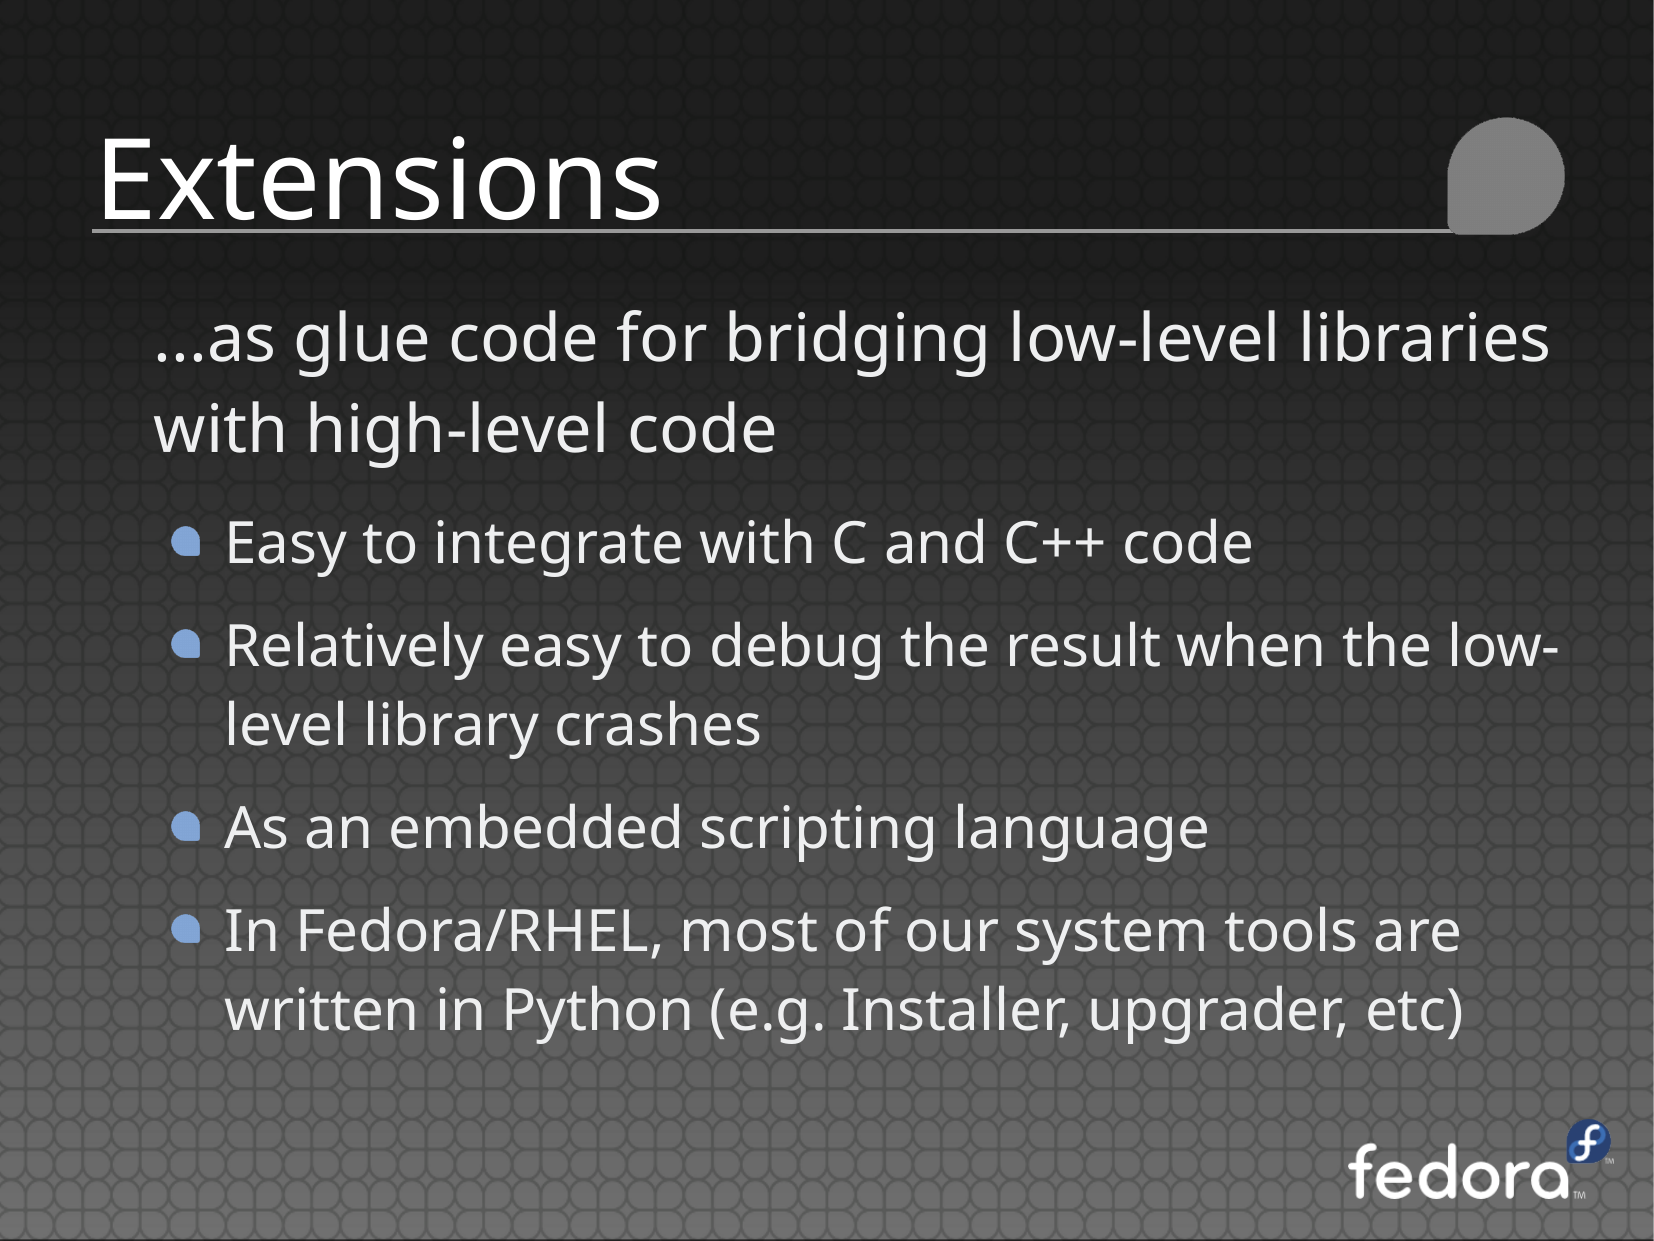

Extensions
# ...as glue code for bridging low-level libraries with high-level code
Easy to integrate with C and C++ code
Relatively easy to debug the result when the low-level library crashes
As an embedded scripting language
In Fedora/RHEL, most of our system tools are written in Python (e.g. Installer, upgrader, etc)